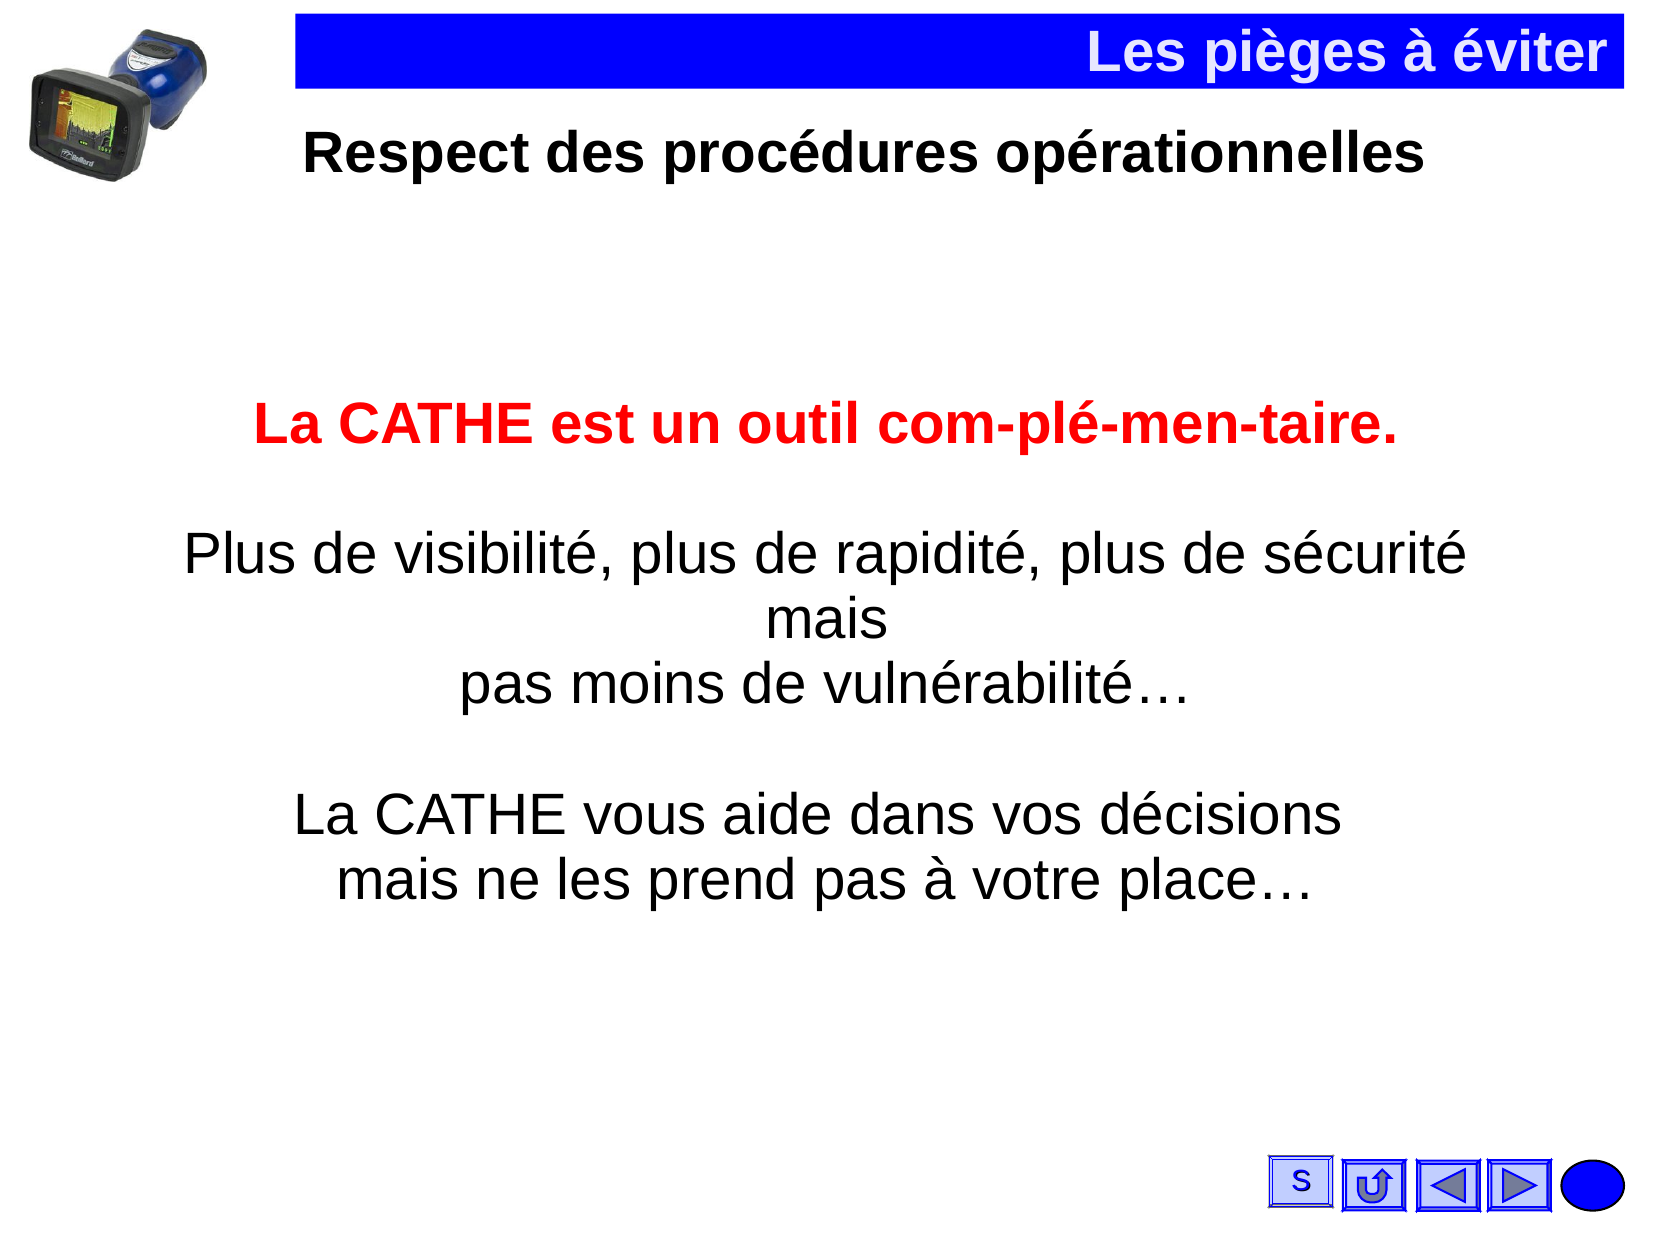

Les pièges à éviter
Respect des procédures opérationnelles
La CATHE est un outil com-plé-men-taire.
Plus de visibilité, plus de rapidité, plus de sécurité
 mais
pas moins de vulnérabilité…
La CATHE vous aide dans vos décisions
mais ne les prend pas à votre place…